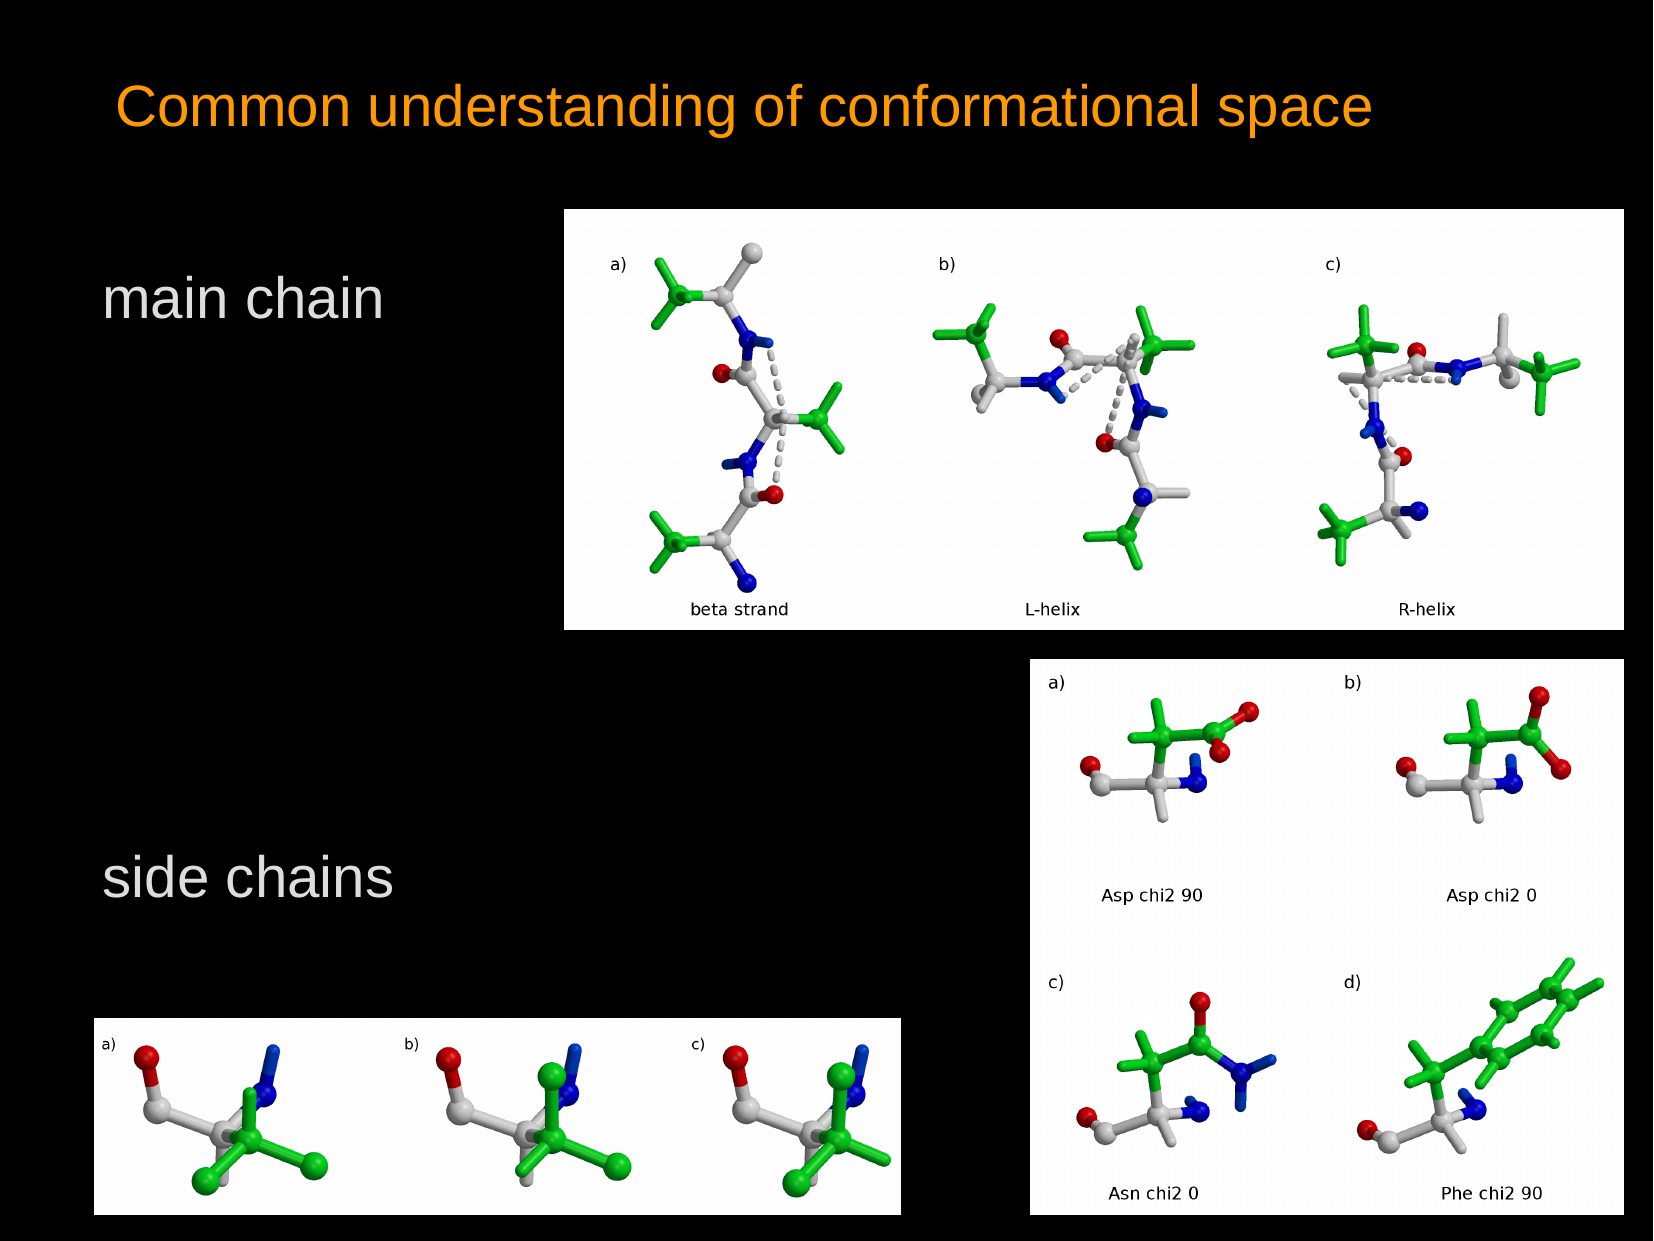

Common understanding of conformational space
main chain
side chains